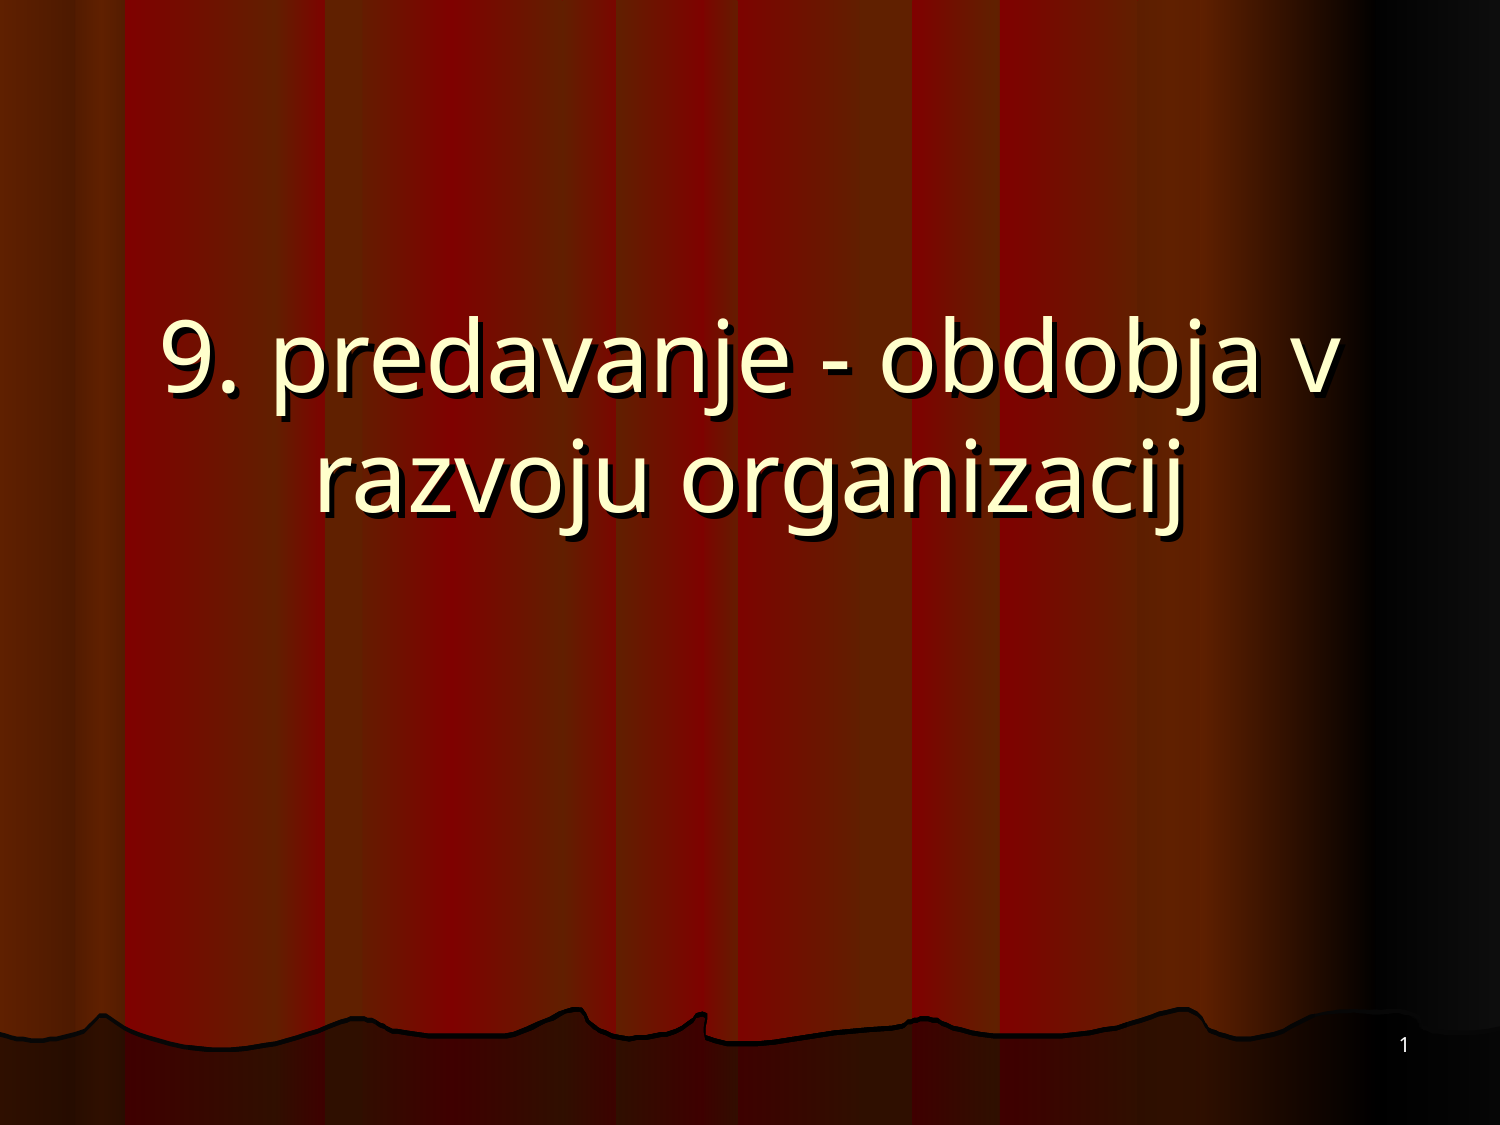

# 9. predavanje - obdobja v razvoju organizacij
1